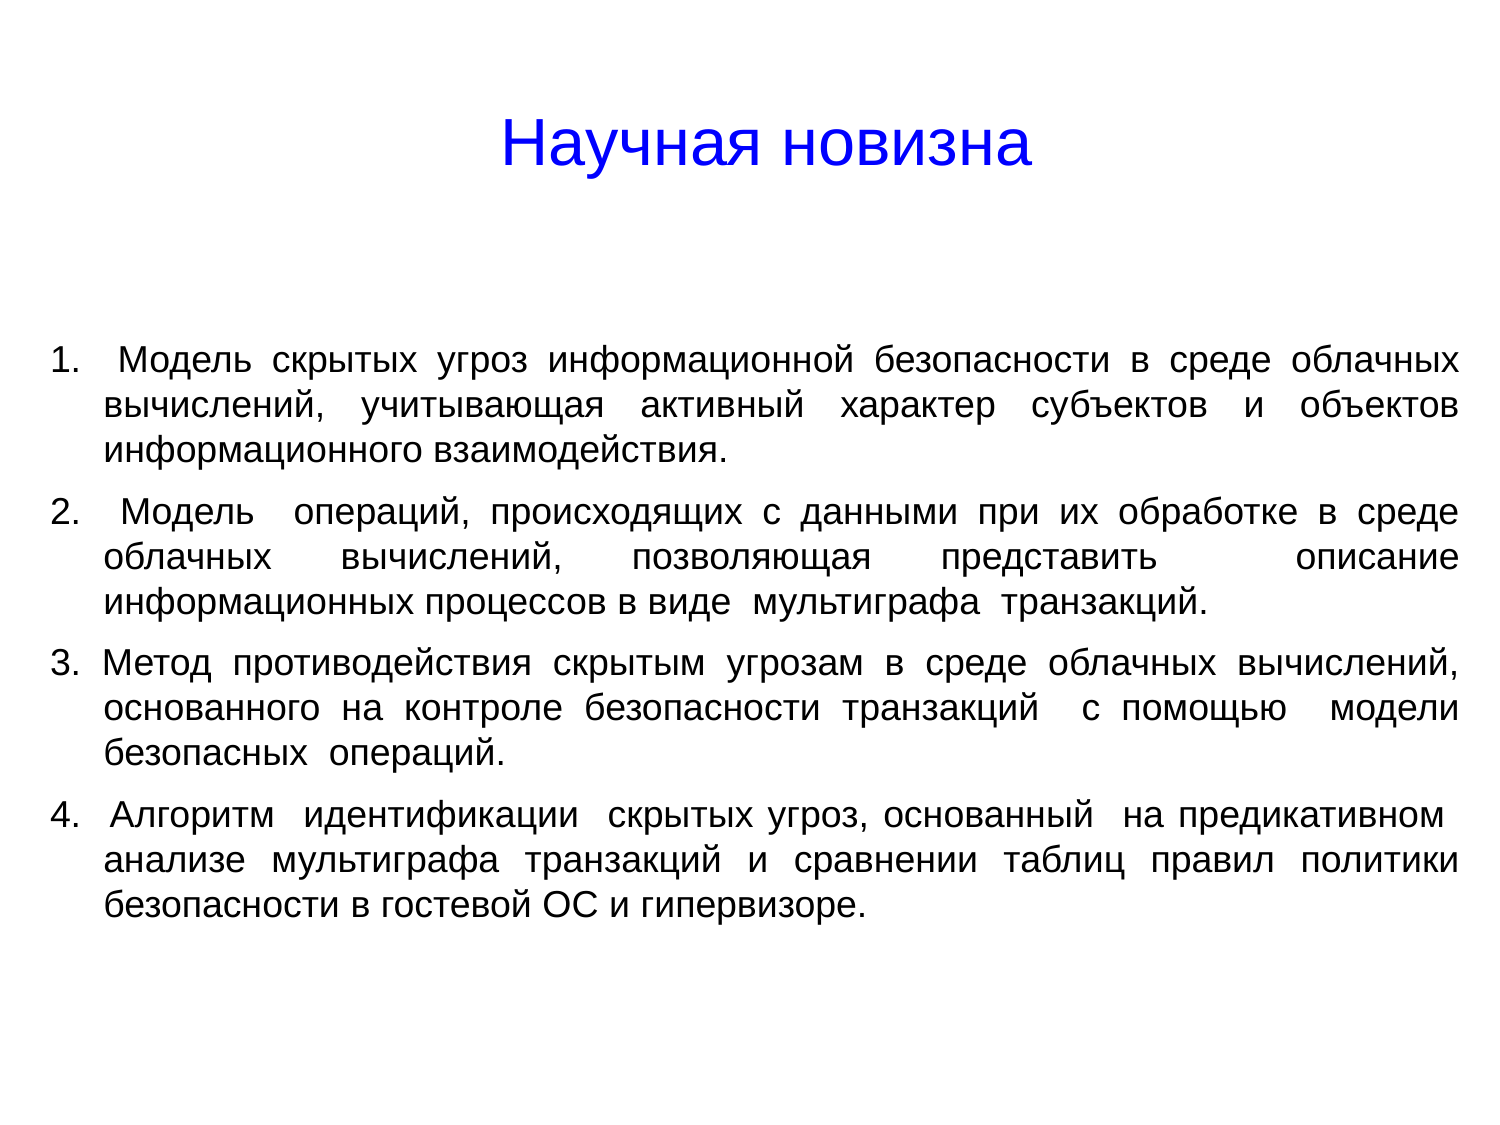

# Научная новизна
1. Модель скрытых угроз информационной безопасности в среде облачных вычислений, учитывающая активный характер субъектов и объектов информационного взаимодействия.
2. Модель операций, происходящих с данными при их обработке в среде облачных вычислений, позволяющая представить описание информационных процессов в виде мультиграфа транзакций.
3. Метод противодействия скрытым угрозам в среде облачных вычислений, основанного на контроле безопасности транзакций с помощью модели безопасных операций.
4. Алгоритм идентификации скрытых угроз, основанный на предикативном анализе мультиграфа транзакций и сравнении таблиц правил политики безопасности в гостевой ОС и гипервизоре.